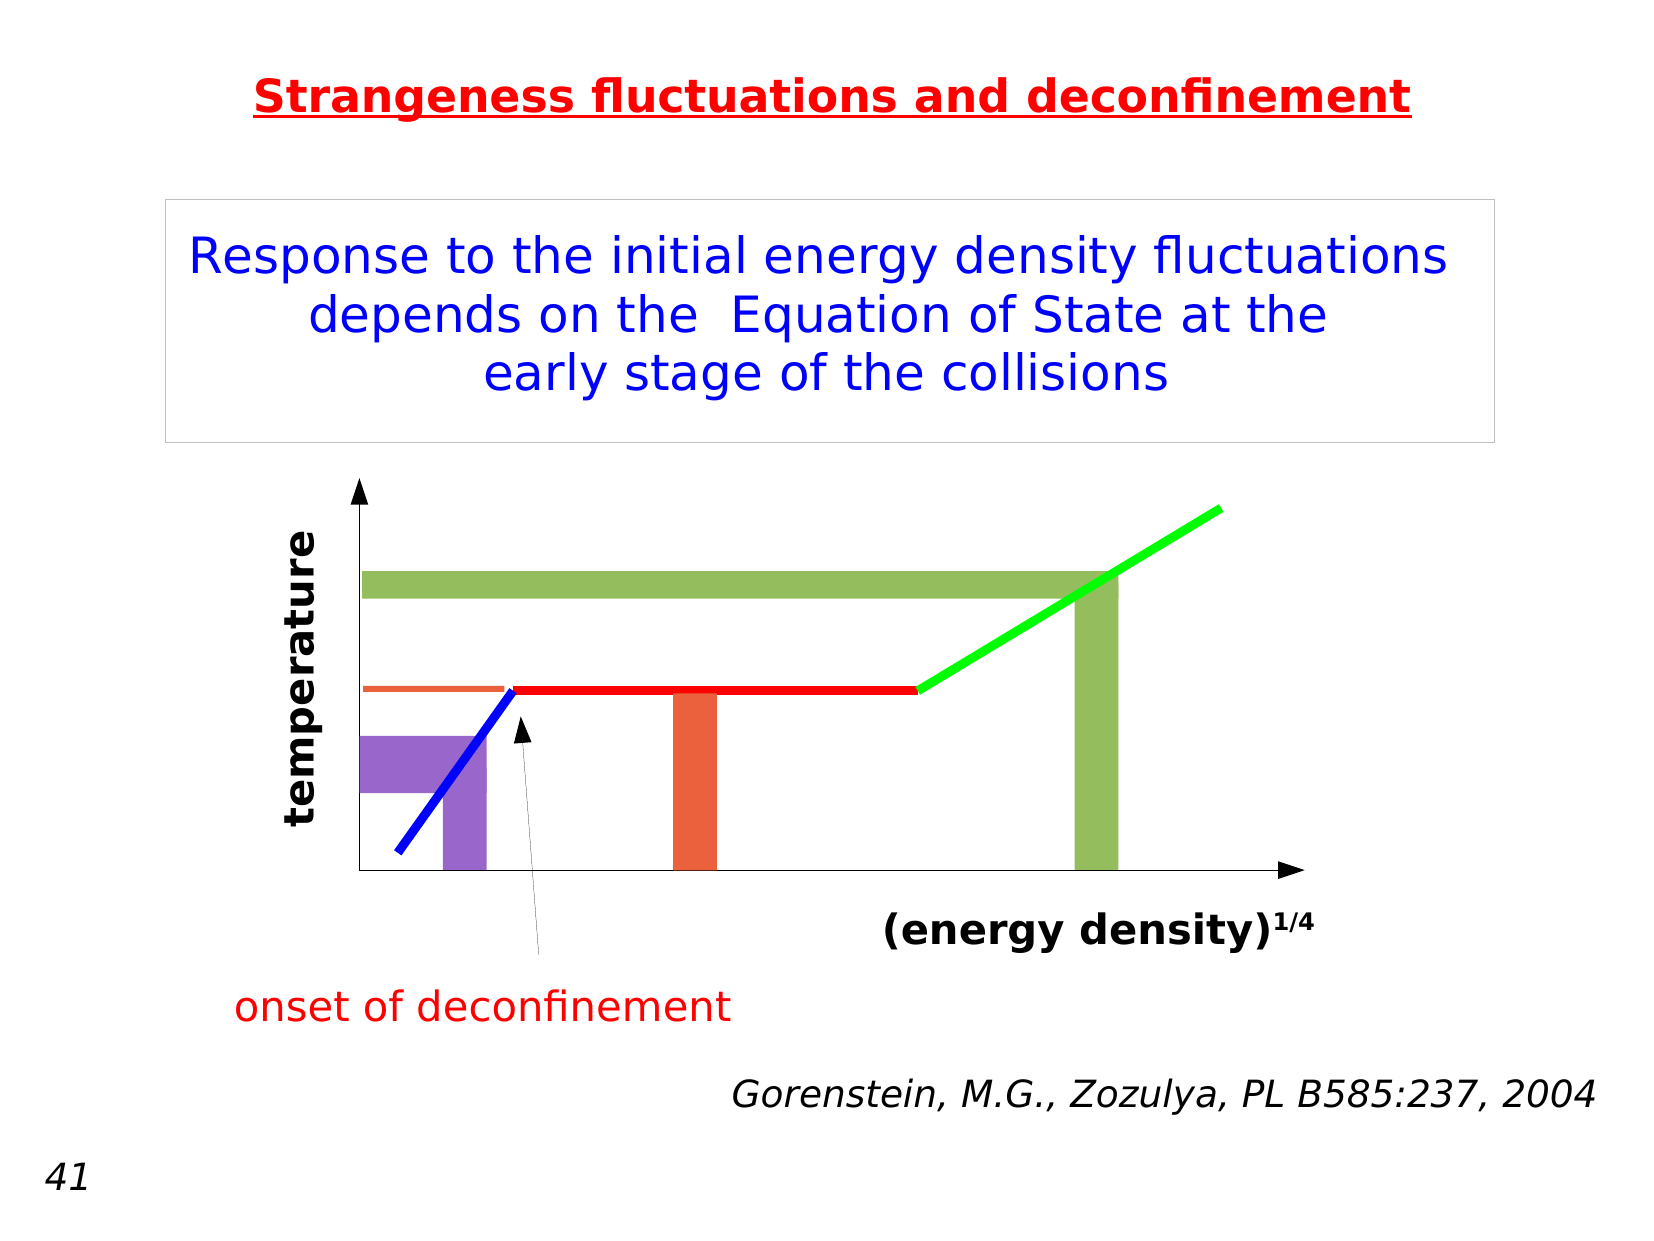

Strangeness fluctuations and deconfinement
Response to the initial energy density fluctuations
depends on the Equation of State at the
early stage of the collisions
 temperature
(energy density)1/4
onset of deconfinement
Gorenstein, M.G., Zozulya, PL B585:237, 2004